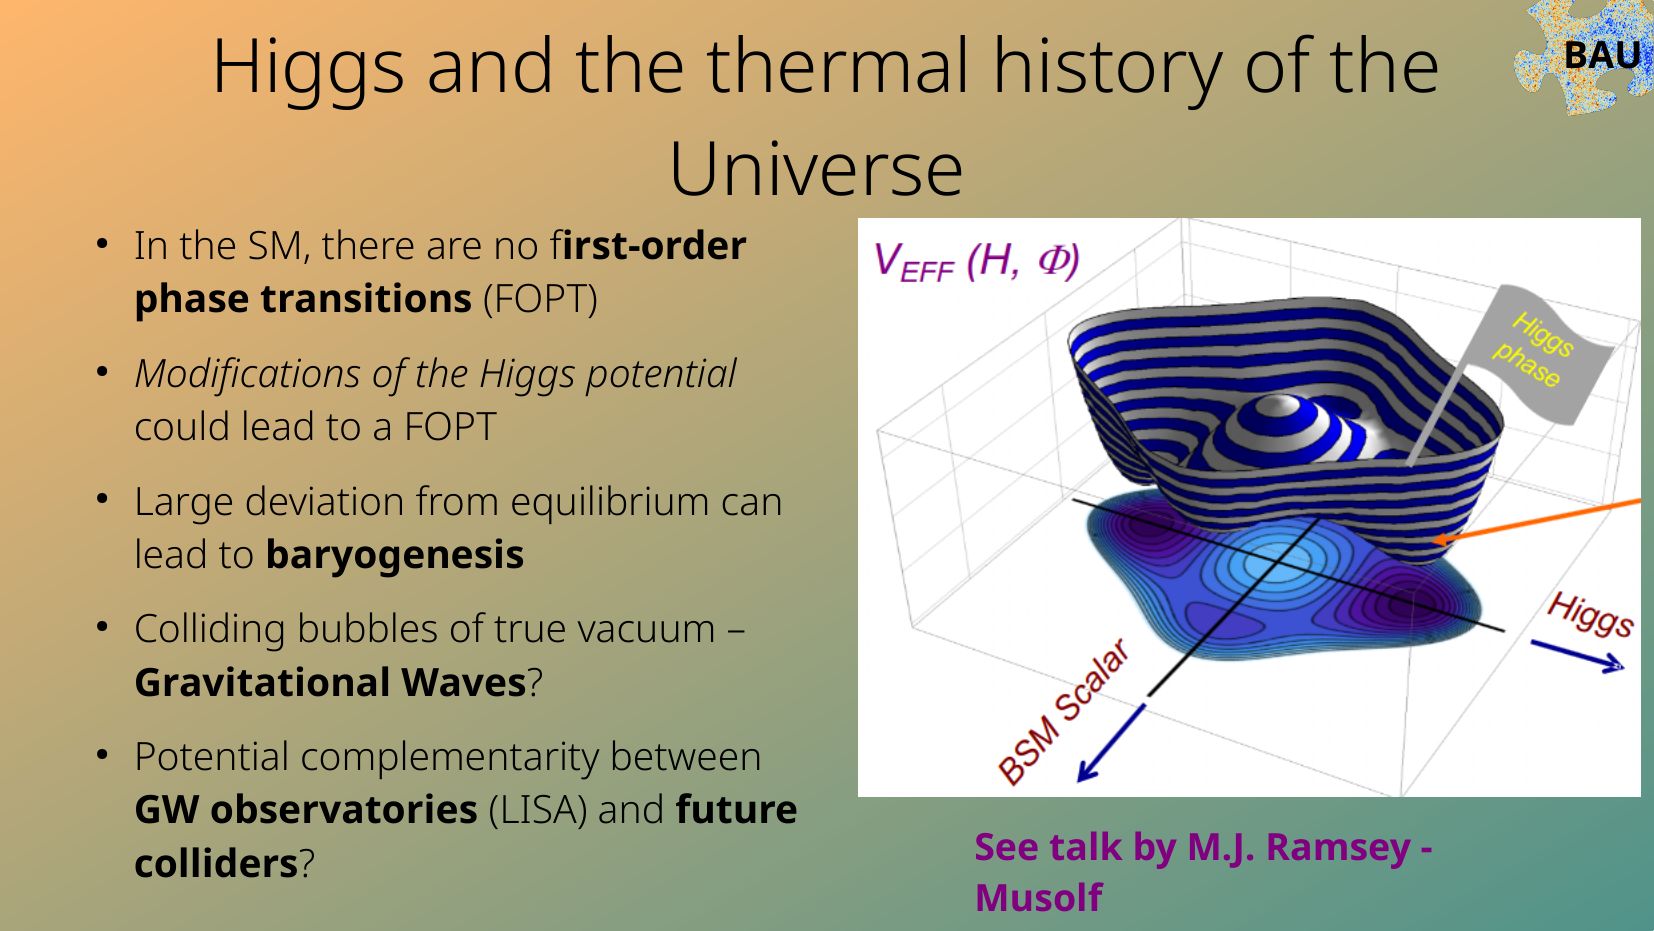

# Higgs and the thermal history of the Universe
BAU
In the SM, there are no first-order phase transitions (FOPT)
Modifications of the Higgs potential could lead to a FOPT
Large deviation from equilibrium can lead to baryogenesis
Colliding bubbles of true vacuum – Gravitational Waves?
Potential complementarity between GW observatories (LISA) and future colliders?
D. Weir 1705.01783
See talk by M.J. Ramsey -Musolf